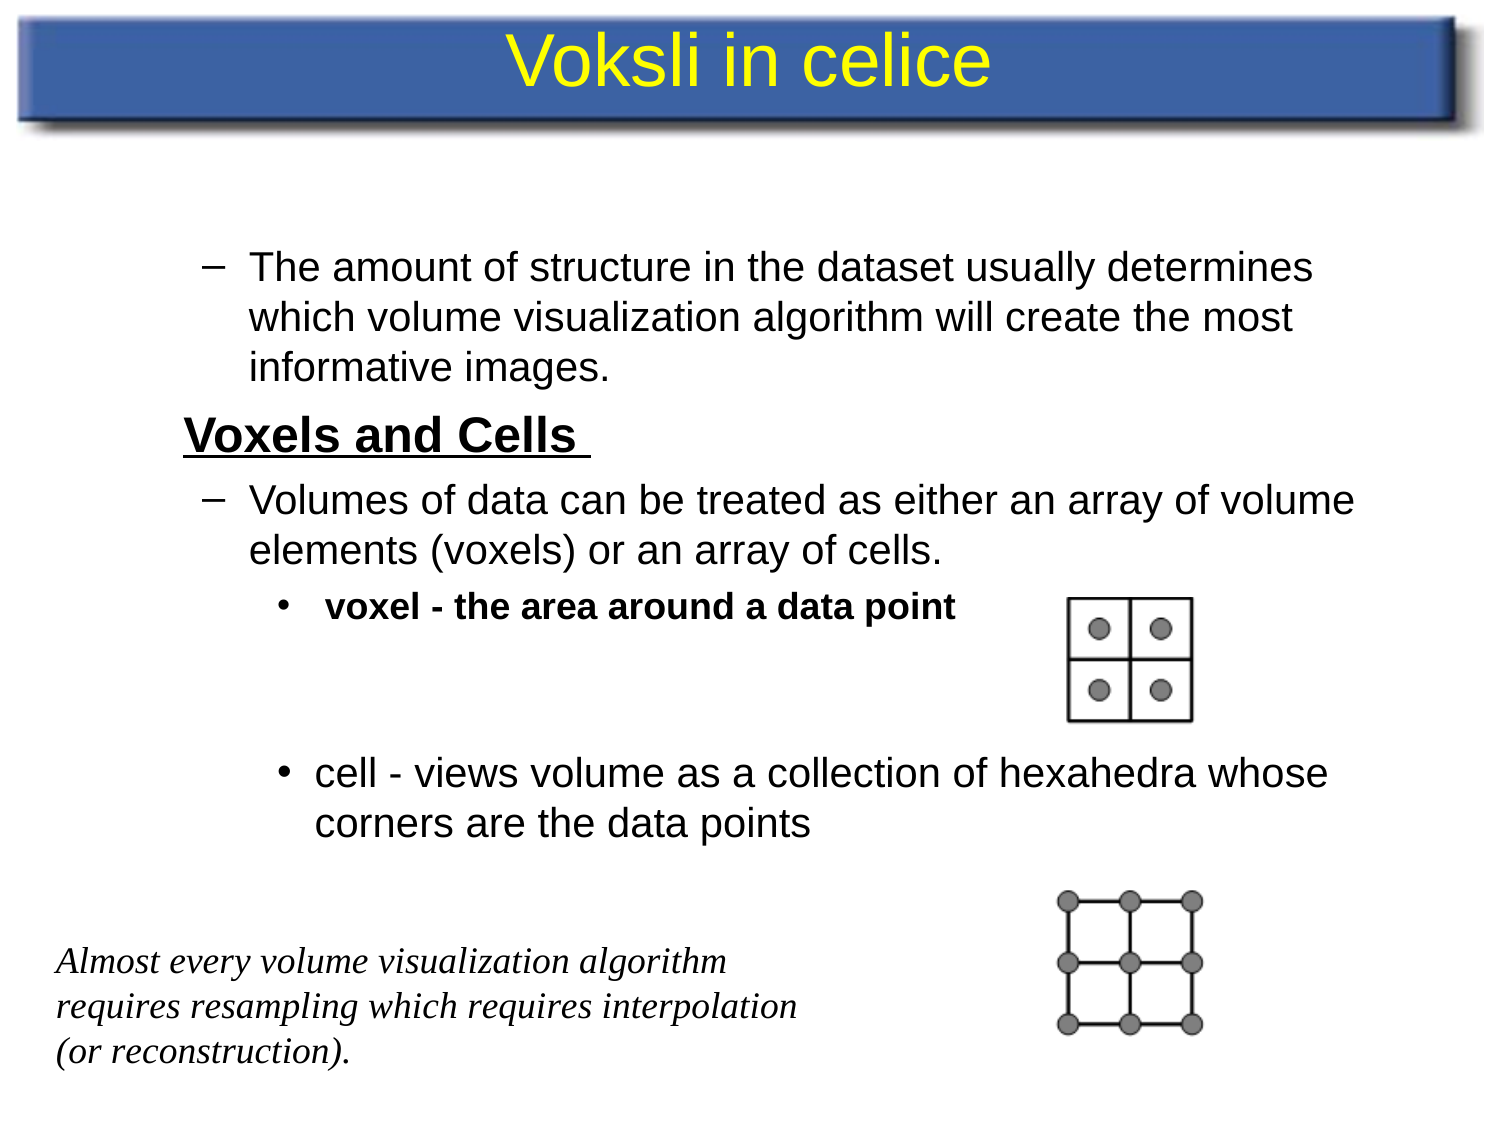

# Voksli in celice
The amount of structure in the dataset usually determines which volume visualization algorithm will create the most informative images.
	Voxels and Cells
Volumes of data can be treated as either an array of volume elements (voxels) or an array of cells.
 voxel - the area around a data point
cell - views volume as a collection of hexahedra whose corners are the data points
Almost every volume visualization algorithm requires resampling which requires interpolation (or reconstruction).